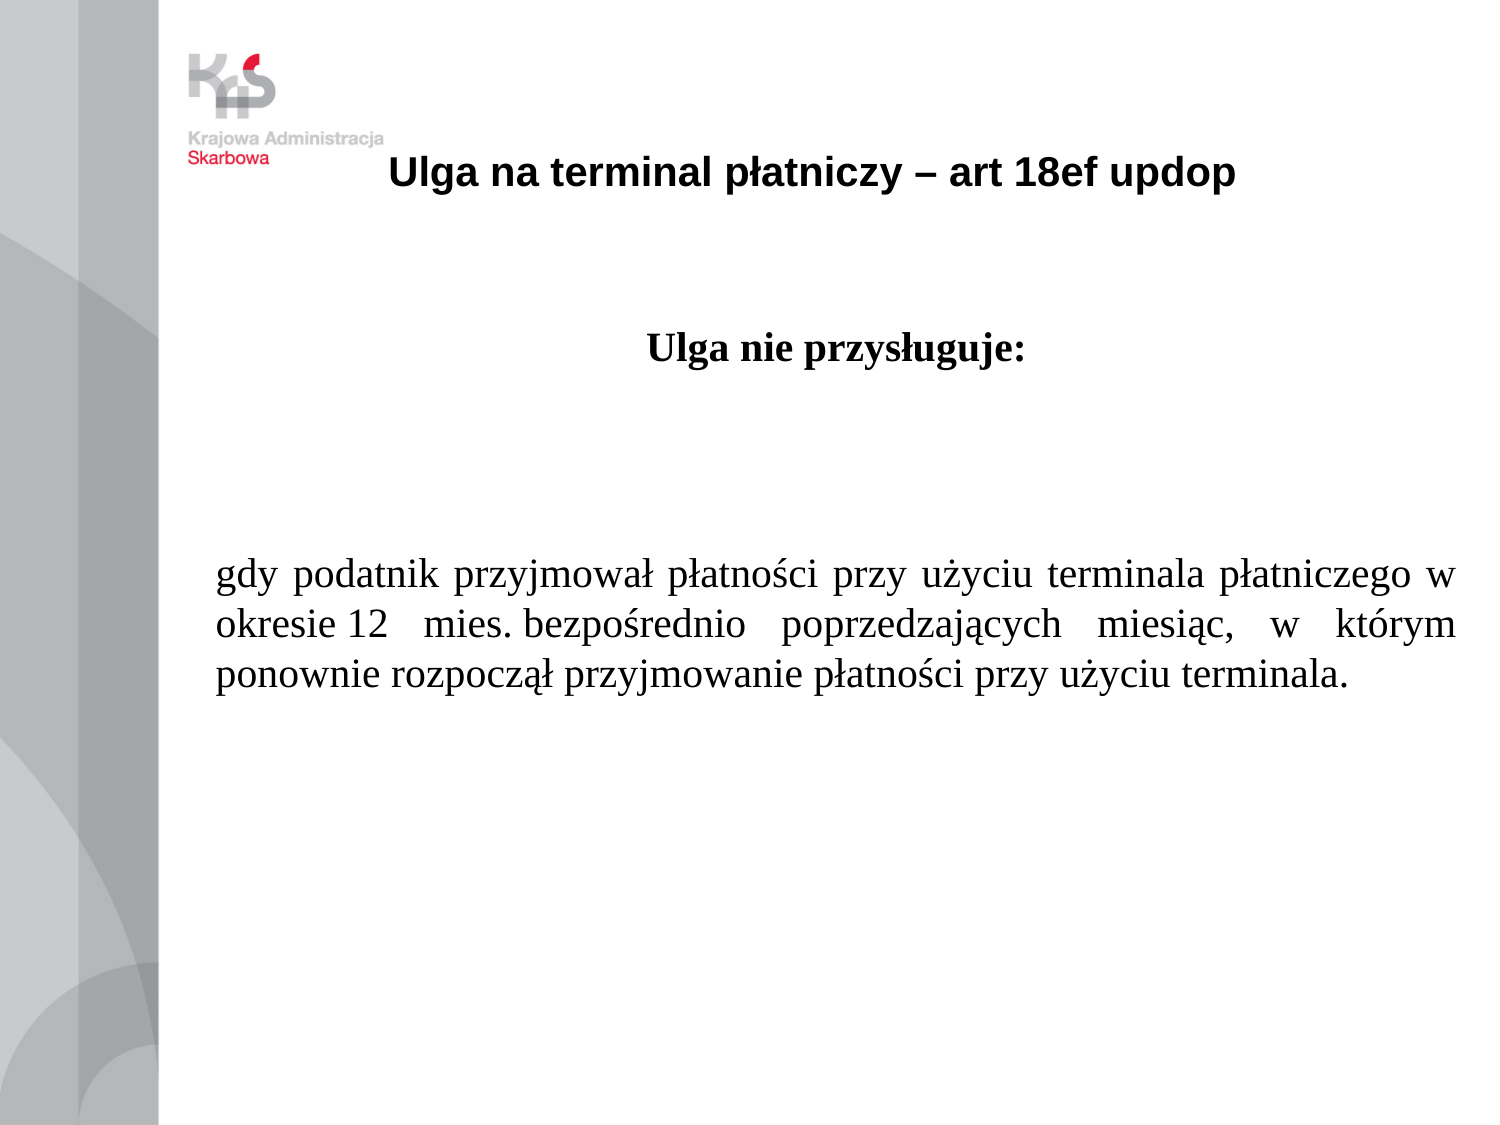

Ulga na terminal płatniczy – art 18ef updop
Ulga nie przysługuje:
gdy podatnik przyjmował płatności przy użyciu terminala płatniczego w okresie 12 mies. bezpośrednio poprzedzających miesiąc, w którym ponownie rozpoczął przyjmowanie płatności przy użyciu terminala.